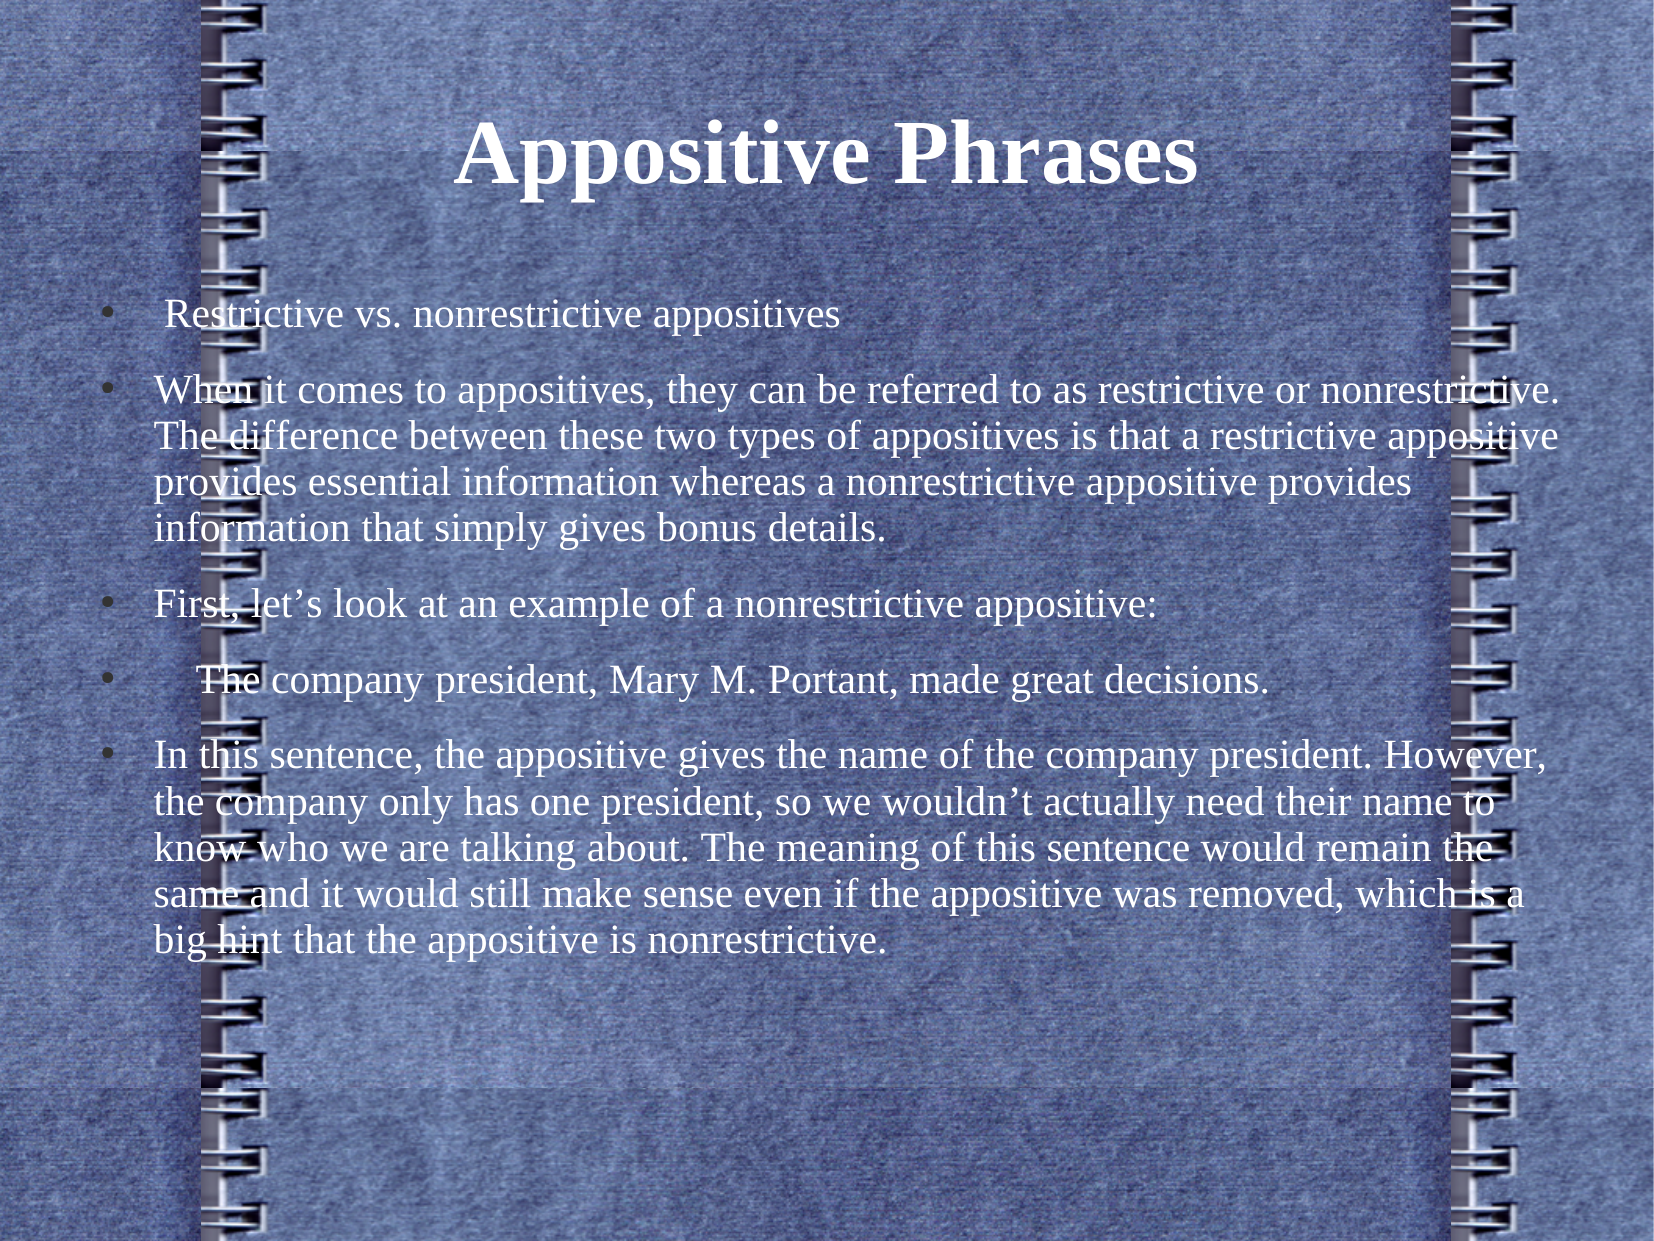

# Appositive Phrases
 Restrictive vs. nonrestrictive appositives
When it comes to appositives, they can be referred to as restrictive or nonrestrictive. The difference between these two types of appositives is that a restrictive appositive provides essential information whereas a nonrestrictive appositive provides information that simply gives bonus details.
First, let’s look at an example of a nonrestrictive appositive:
 The company president, Mary M. Portant, made great decisions.
In this sentence, the appositive gives the name of the company president. However, the company only has one president, so we wouldn’t actually need their name to know who we are talking about. The meaning of this sentence would remain the same and it would still make sense even if the appositive was removed, which is a big hint that the appositive is nonrestrictive.